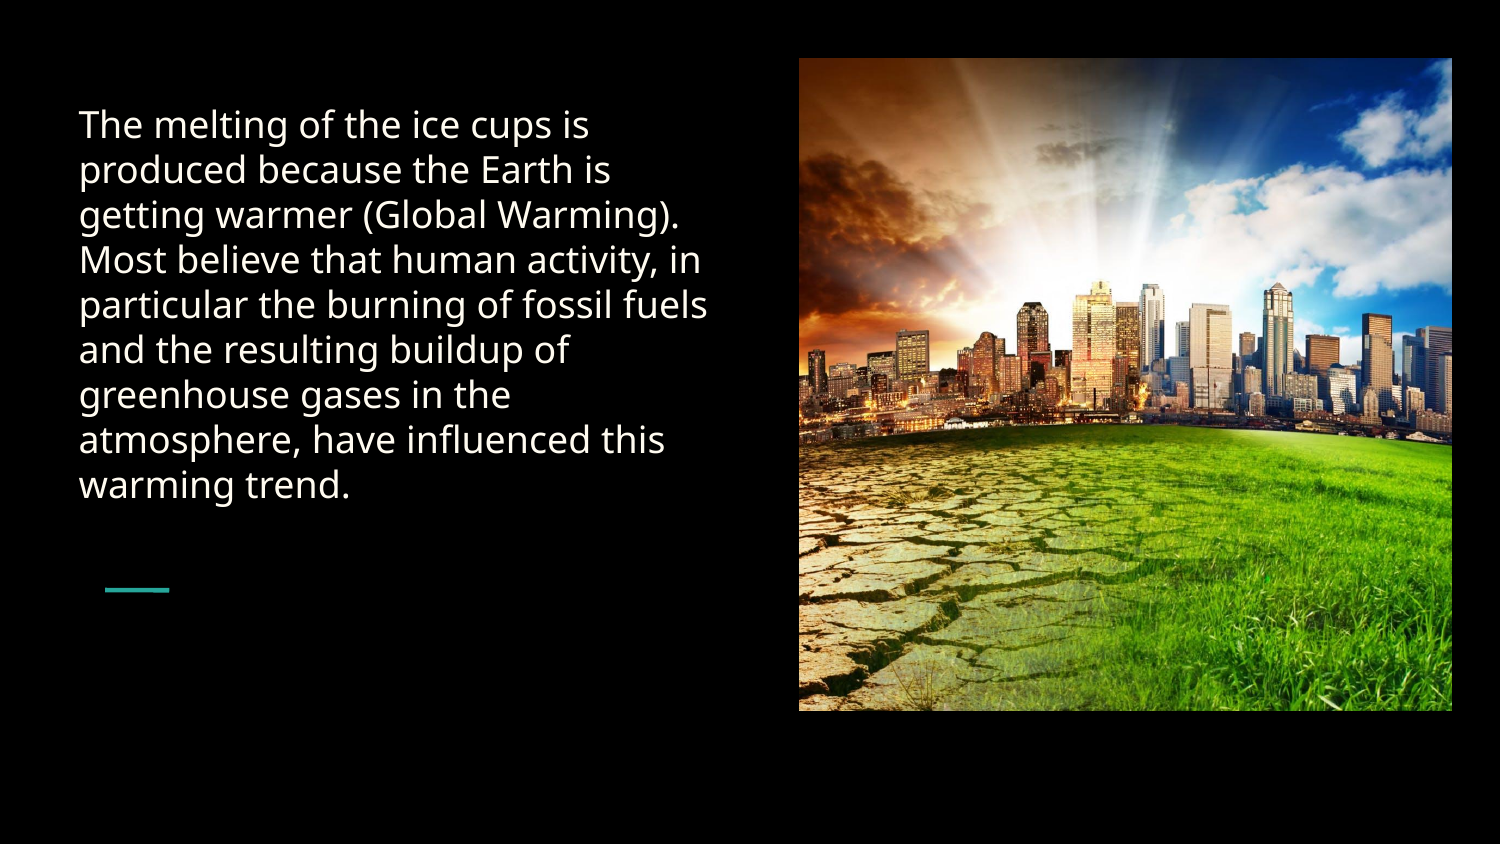

# The melting of the ice cups is produced because the Earth is getting warmer (Global Warming). Most believe that human activity, in particular the burning of fossil fuels and the resulting buildup of greenhouse gases in the atmosphere, have influenced this warming trend.